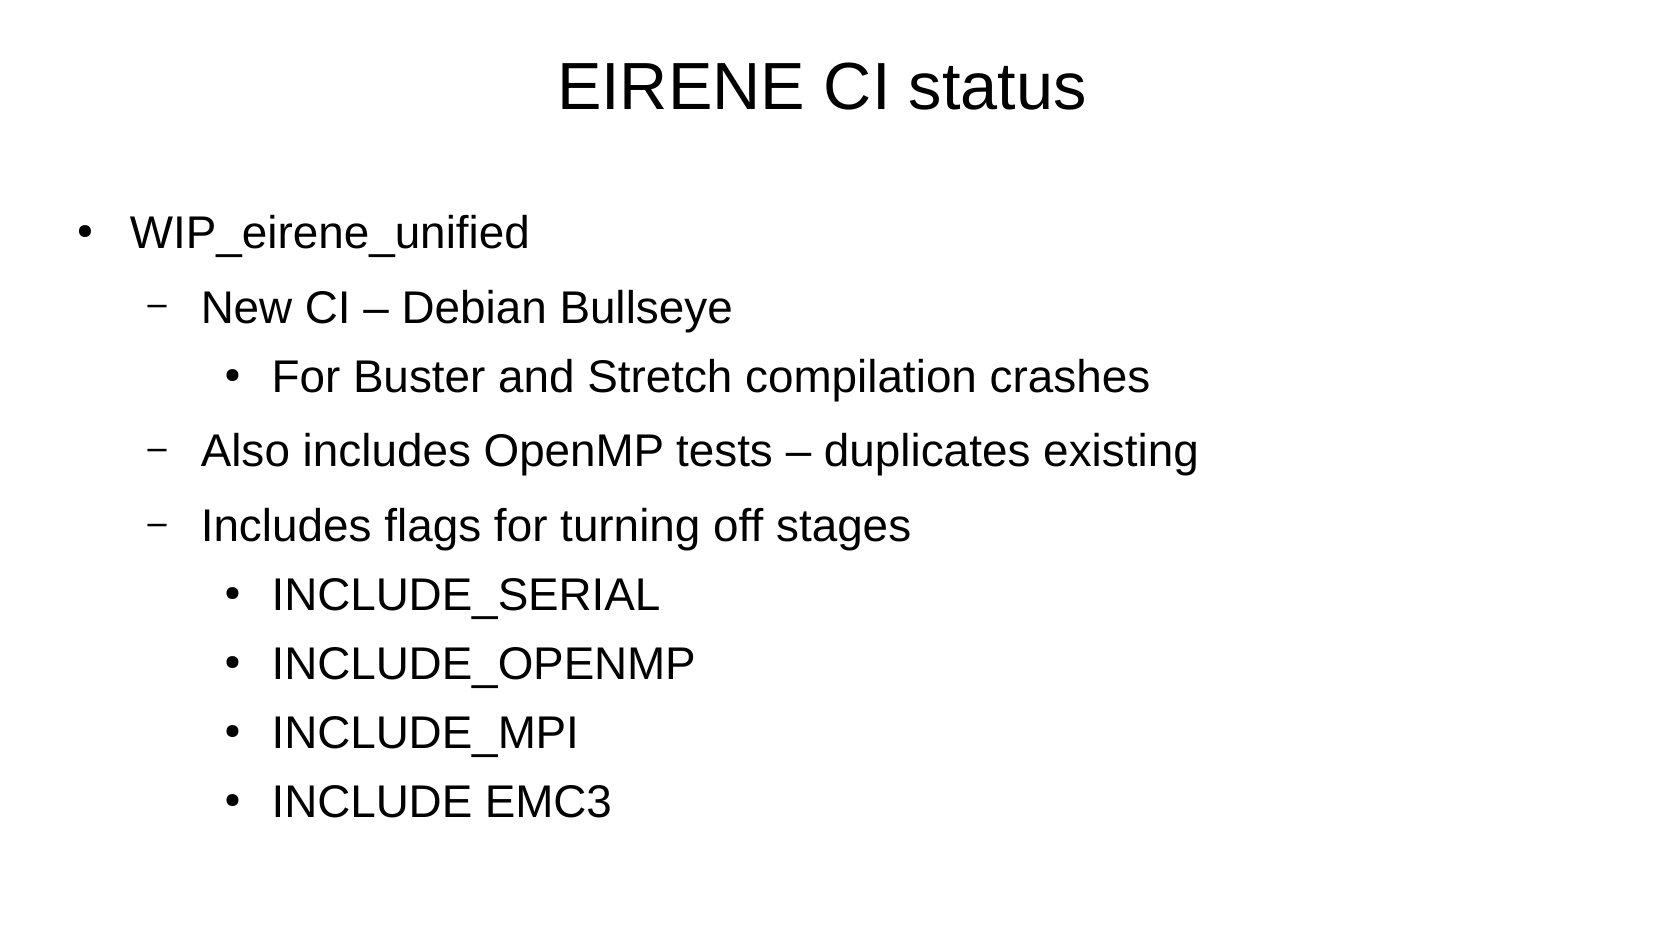

# EIRENE CI status
WIP_eirene_unified
New CI – Debian Bullseye
For Buster and Stretch compilation crashes
Also includes OpenMP tests – duplicates existing
Includes flags for turning off stages
INCLUDE_SERIAL
INCLUDE_OPENMP
INCLUDE_MPI
INCLUDE EMC3